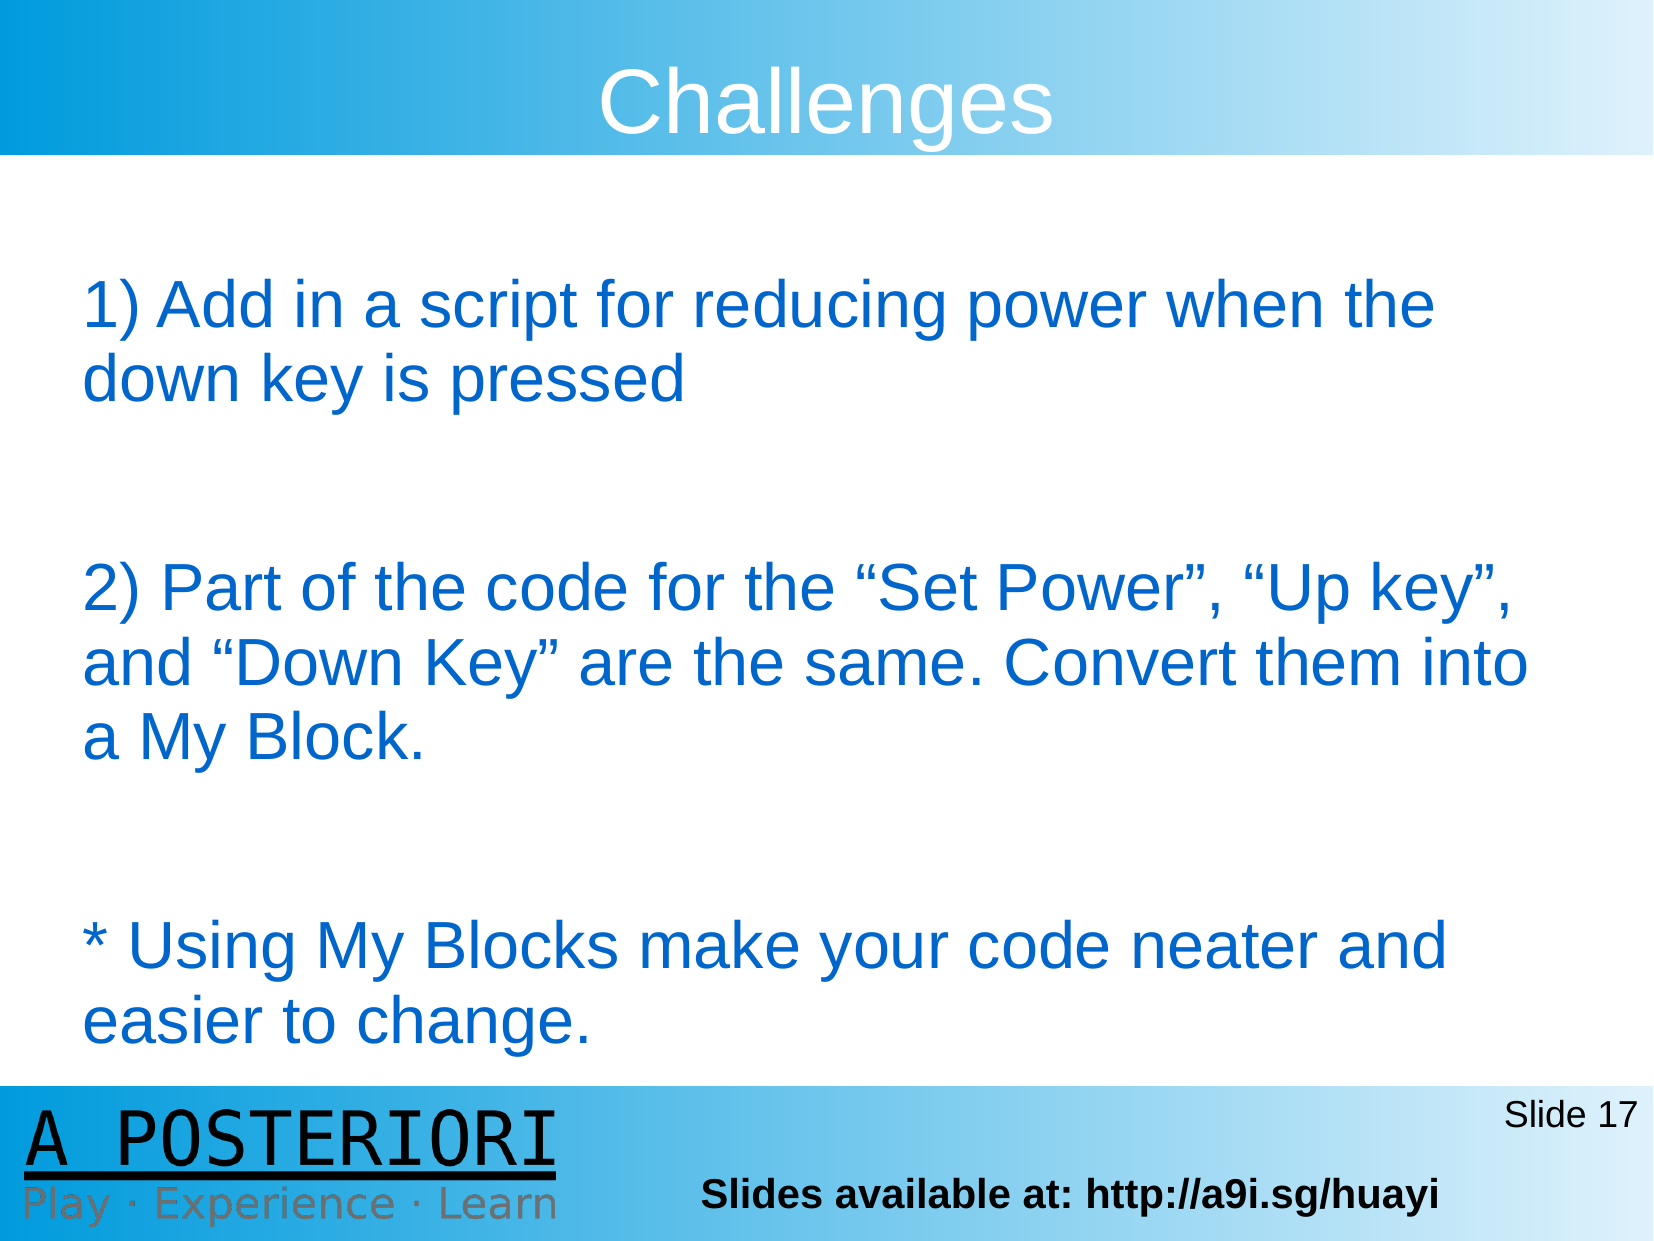

# Challenges
1) Add in a script for reducing power when the down key is pressed
2) Part of the code for the “Set Power”, “Up key”, and “Down Key” are the same. Convert them into a My Block.
* Using My Blocks make your code neater and easier to change.